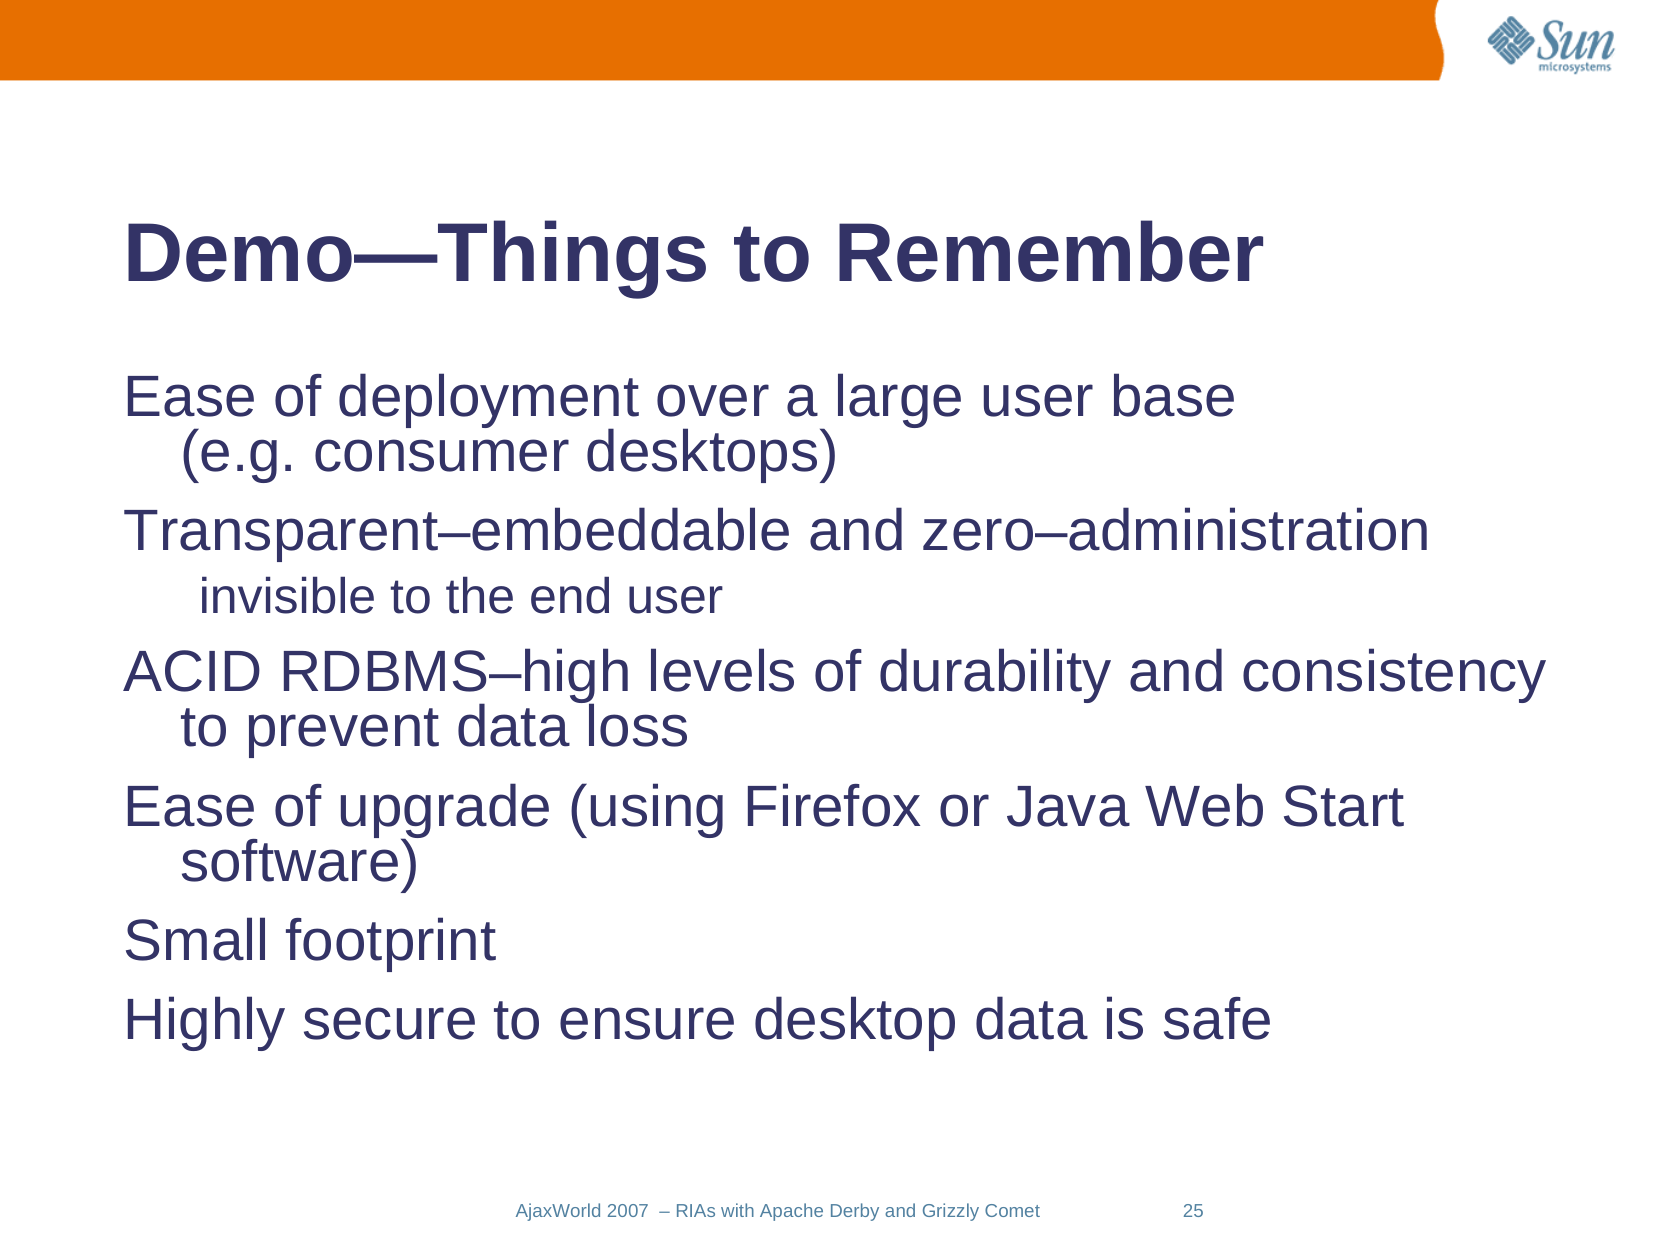

# Demo—Things to Remember
Ease of deployment over a large user base
(e.g. consumer desktops)
Transparent–embeddable and zero–administration
invisible to the end user
ACID RDBMS–high levels of durability and consistency to prevent data loss
Ease of upgrade (using Firefox or Java Web Start software)
Small footprint
Highly secure to ensure desktop data is safe